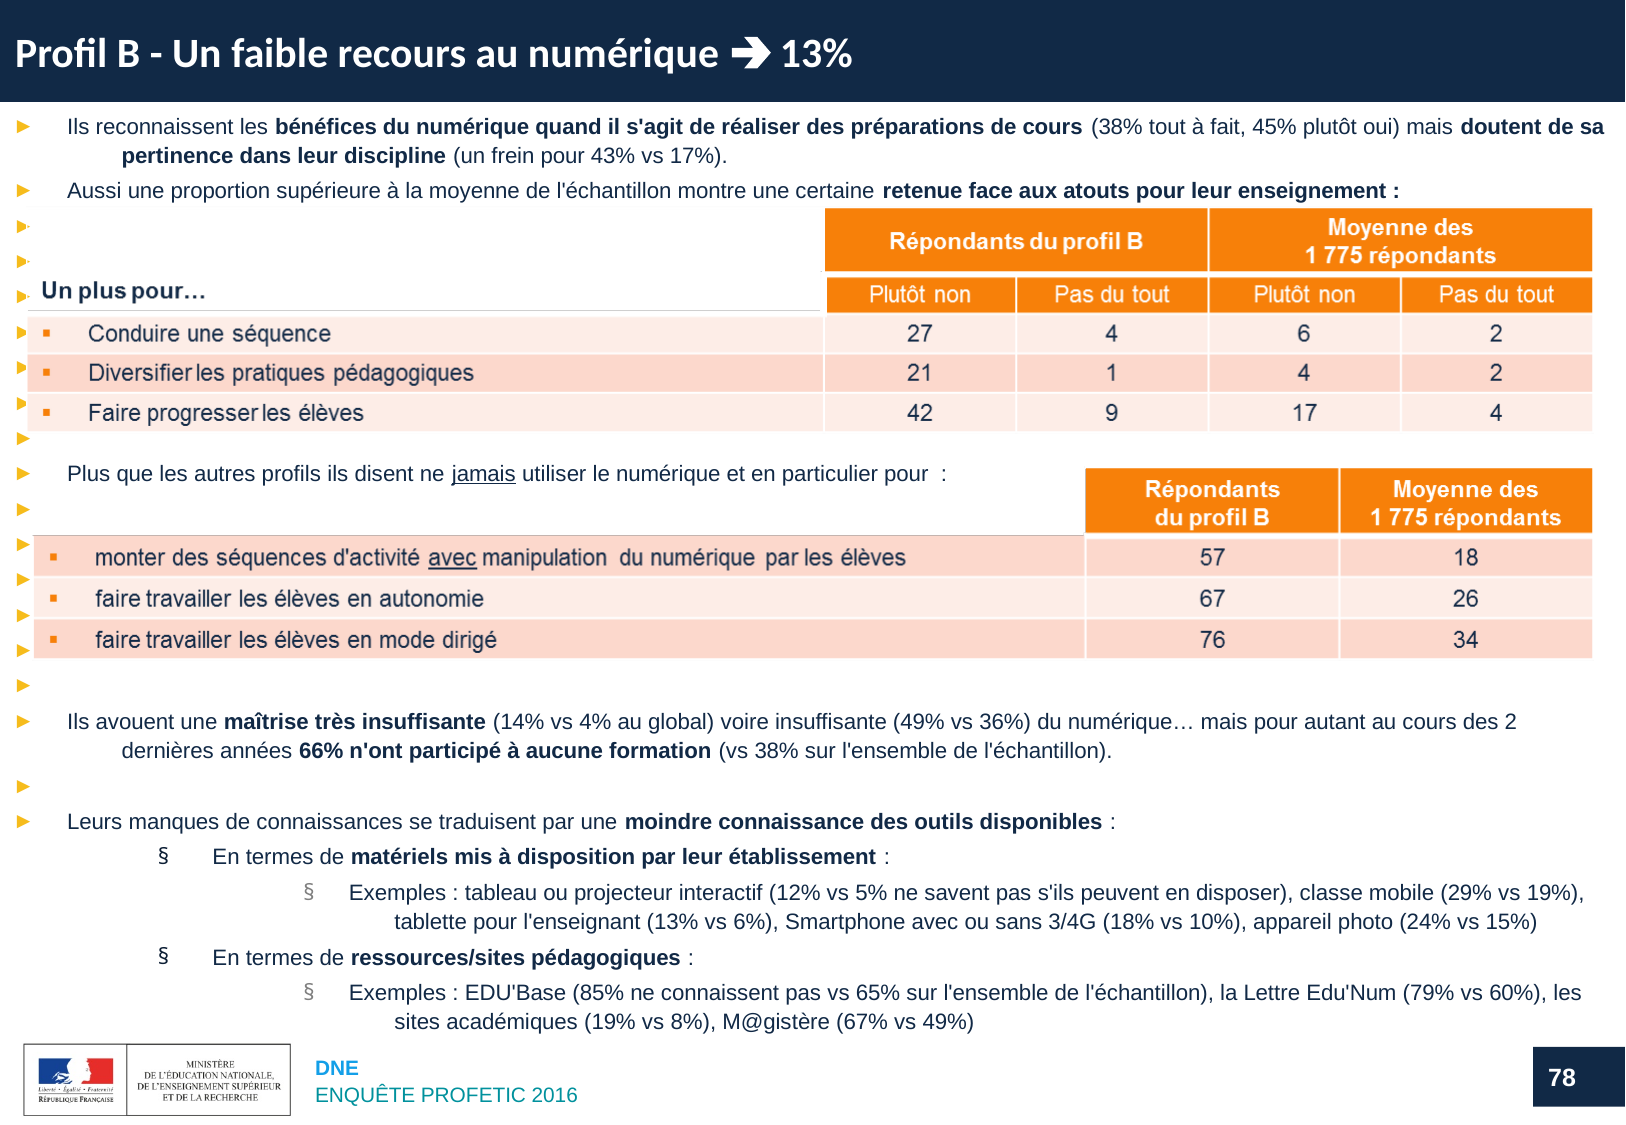

Profil B - Un faible recours au numérique  13%
# Ils reconnaissent les bénéfices du numérique quand il s'agit de réaliser des préparations de cours (38% tout à fait, 45% plutôt oui) mais doutent de sa pertinence dans leur discipline (un frein pour 43% vs 17%).
Aussi une proportion supérieure à la moyenne de l'échantillon montre une certaine retenue face aux atouts pour leur enseignement :
Plus que les autres profils ils disent ne jamais utiliser le numérique et en particulier pour :
Ils avouent une maîtrise très insuffisante (14% vs 4% au global) voire insuffisante (49% vs 36%) du numérique… mais pour autant au cours des 2 dernières années 66% n'ont participé à aucune formation (vs 38% sur l'ensemble de l'échantillon).
Leurs manques de connaissances se traduisent par une moindre connaissance des outils disponibles :
En termes de matériels mis à disposition par leur établissement :
Exemples : tableau ou projecteur interactif (12% vs 5% ne savent pas s'ils peuvent en disposer), classe mobile (29% vs 19%), tablette pour l'enseignant (13% vs 6%), Smartphone avec ou sans 3/4G (18% vs 10%), appareil photo (24% vs 15%)
En termes de ressources/sites pédagogiques :
Exemples : EDU'Base (85% ne connaissent pas vs 65% sur l'ensemble de l'échantillon), la Lettre Edu'Num (79% vs 60%), les sites académiques (19% vs 8%), M@gistère (67% vs 49%)